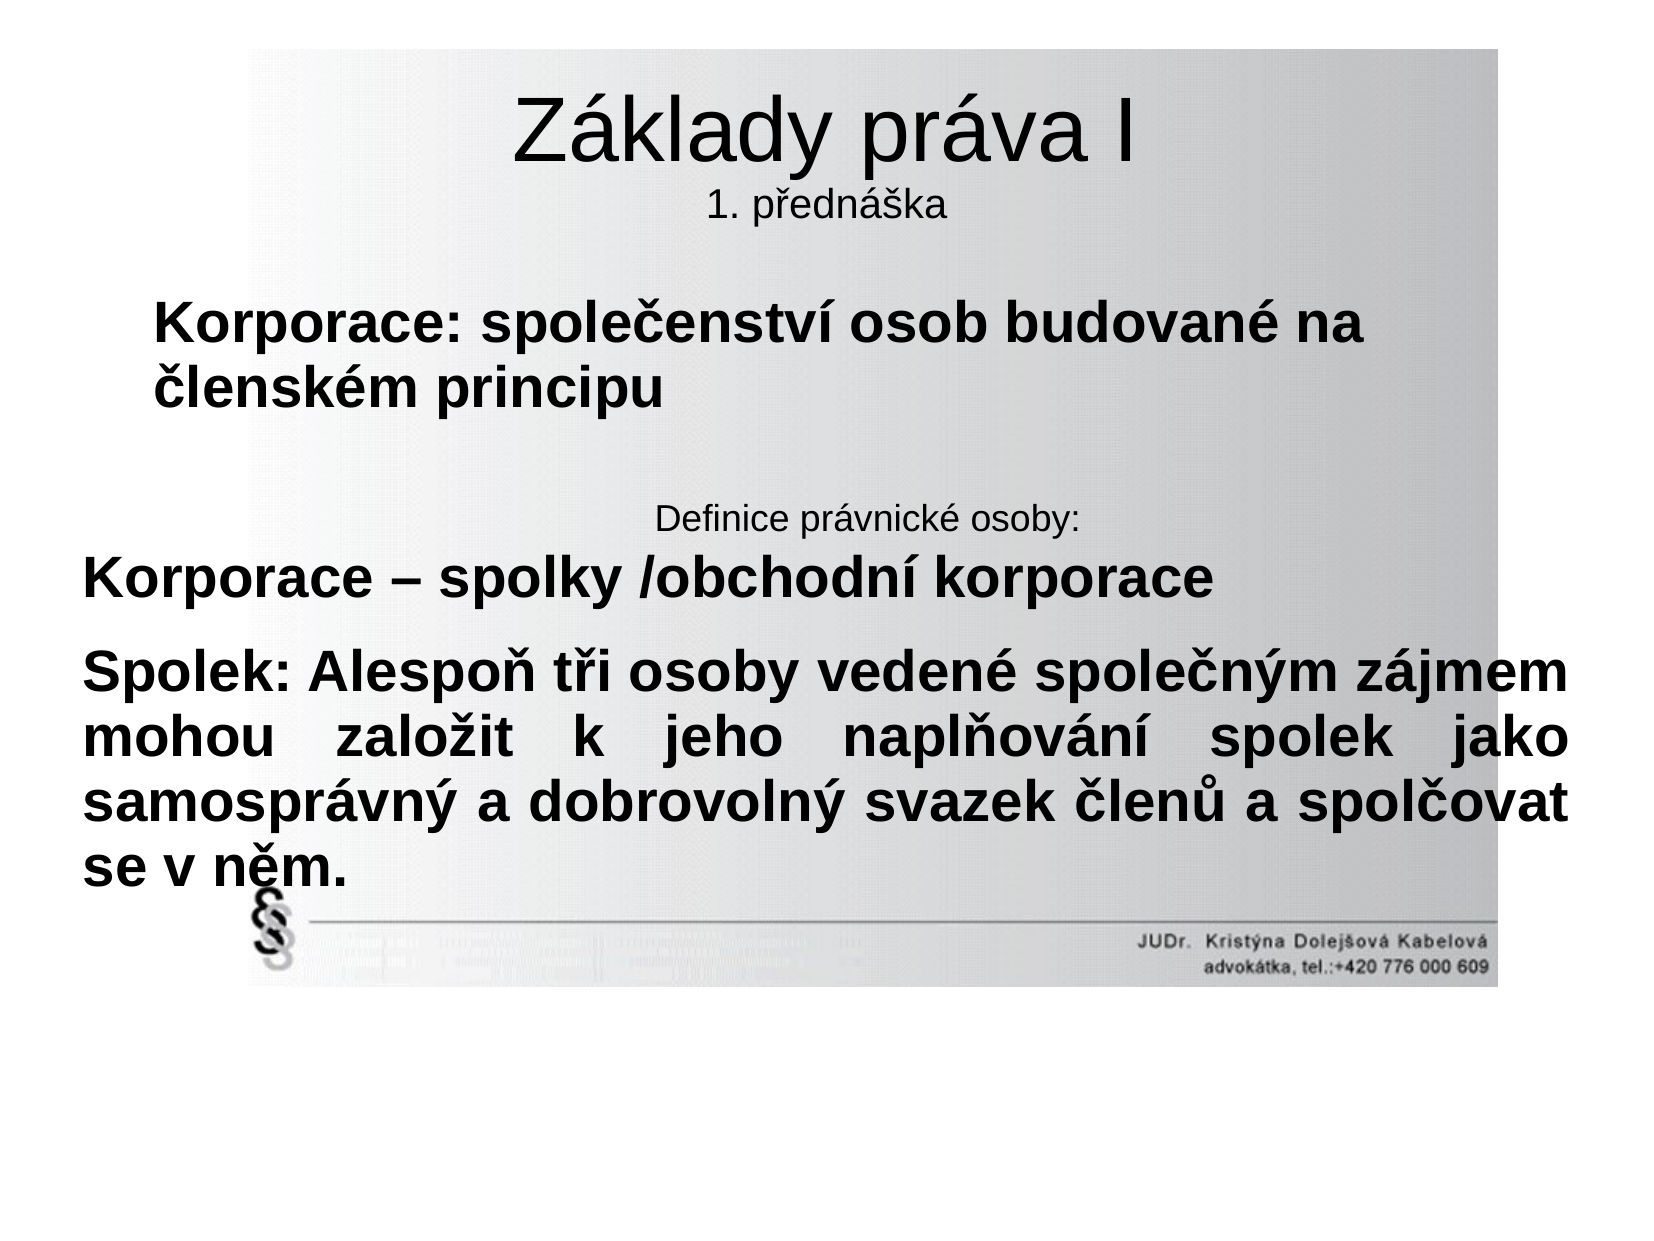

# Základy práva I 1. přednáška
Korporace: společenství osob budované na členském principu
Korporace – spolky /obchodní korporace
Spolek: Alespoň tři osoby vedené společným zájmem mohou založit k jeho naplňování spolek jako samosprávný a dobrovolný svazek členů a spolčovat se v něm.